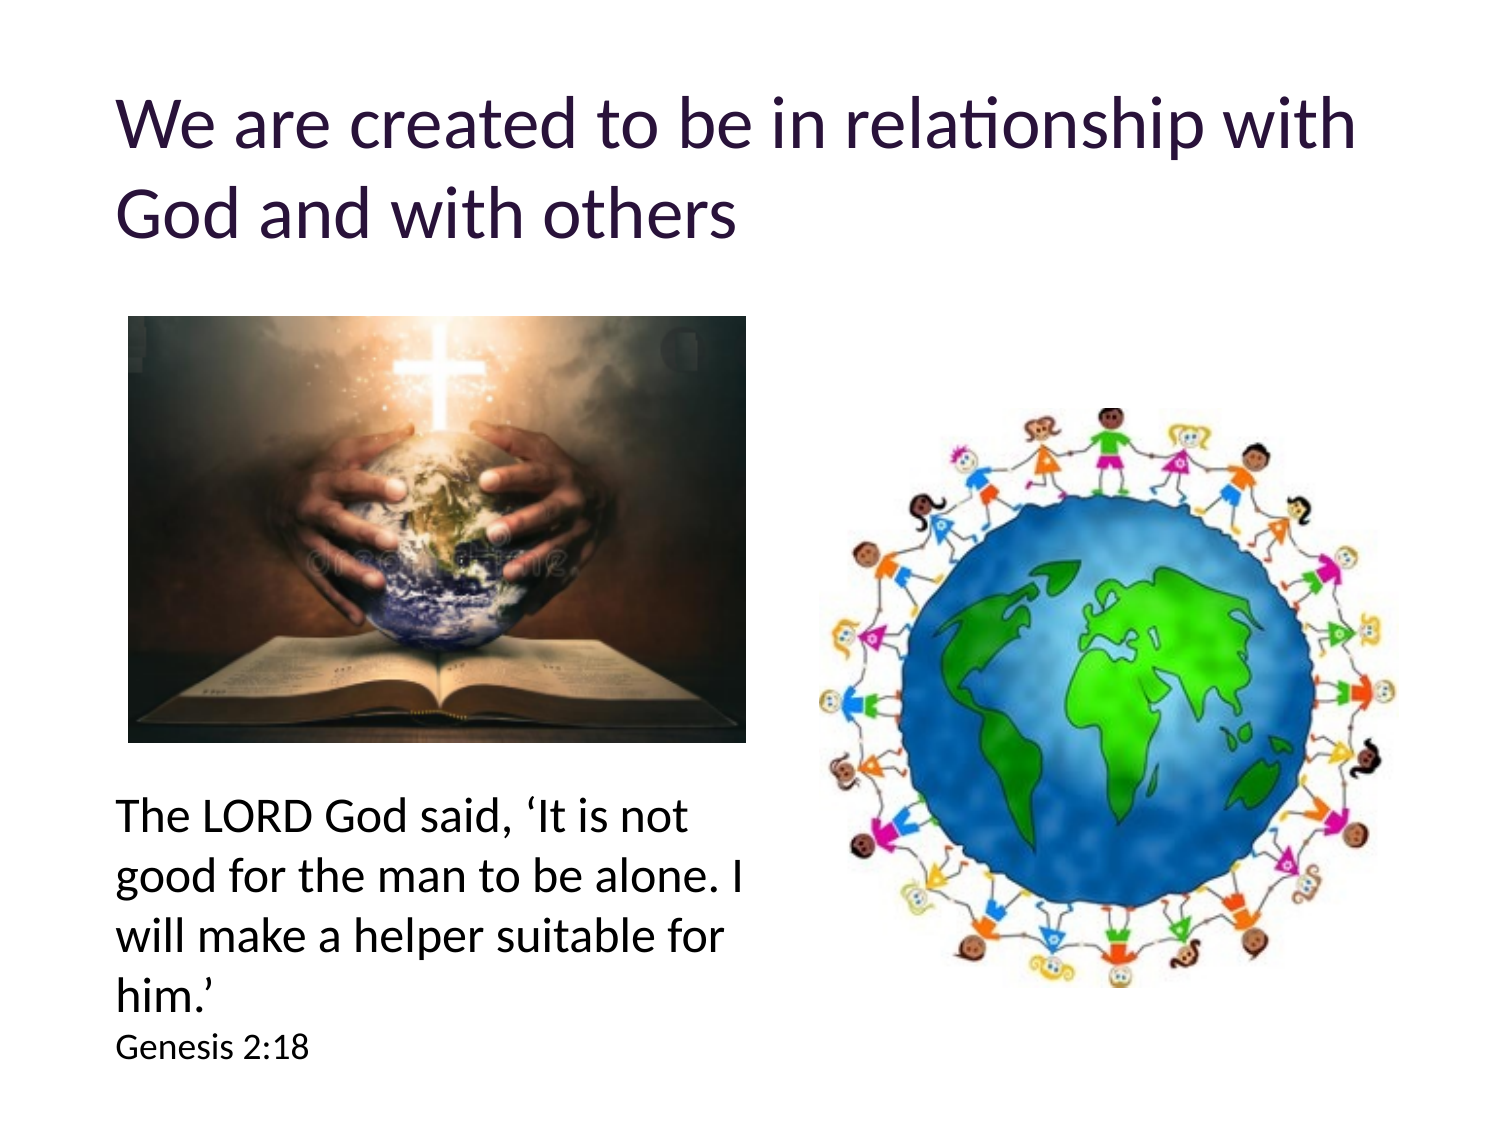

We are created to be in relationship with God and with others
The Lord God said, ‘It is not good for the man to be alone. I will make a helper suitable for him.’
Genesis 2:18